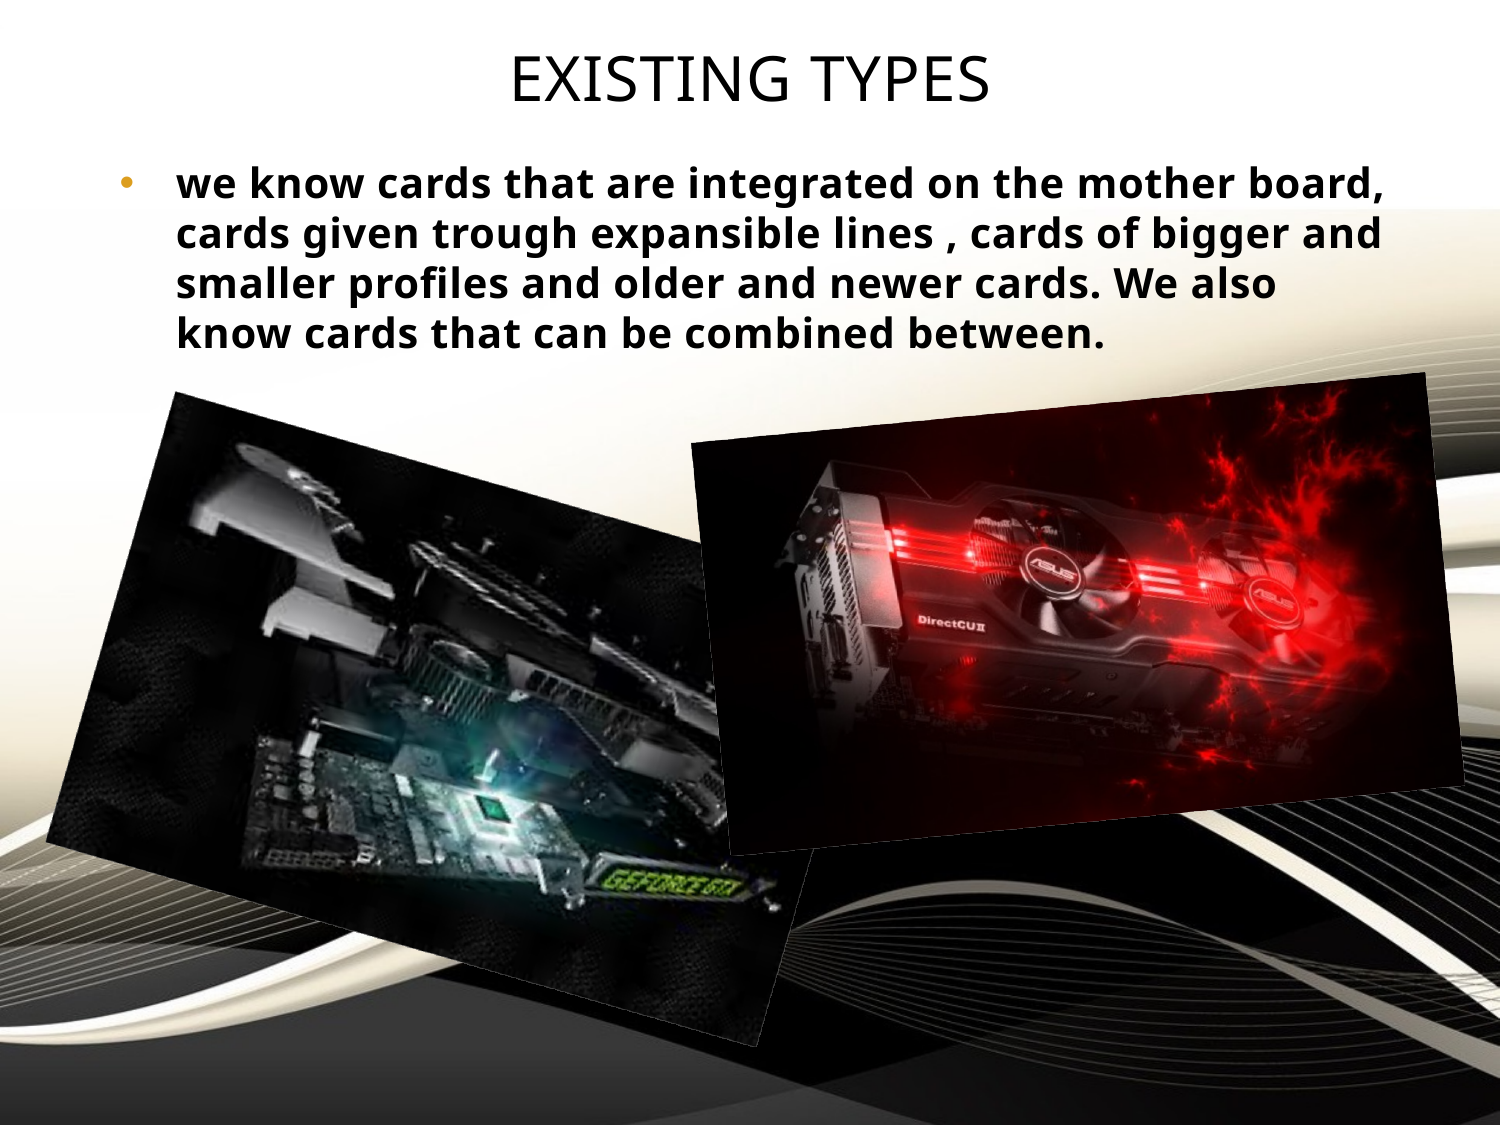

# Existing types
we know cards that are integrated on the mother board, cards given trough expansible lines , cards of bigger and smaller profiles and older and newer cards. We also know cards that can be combined between.